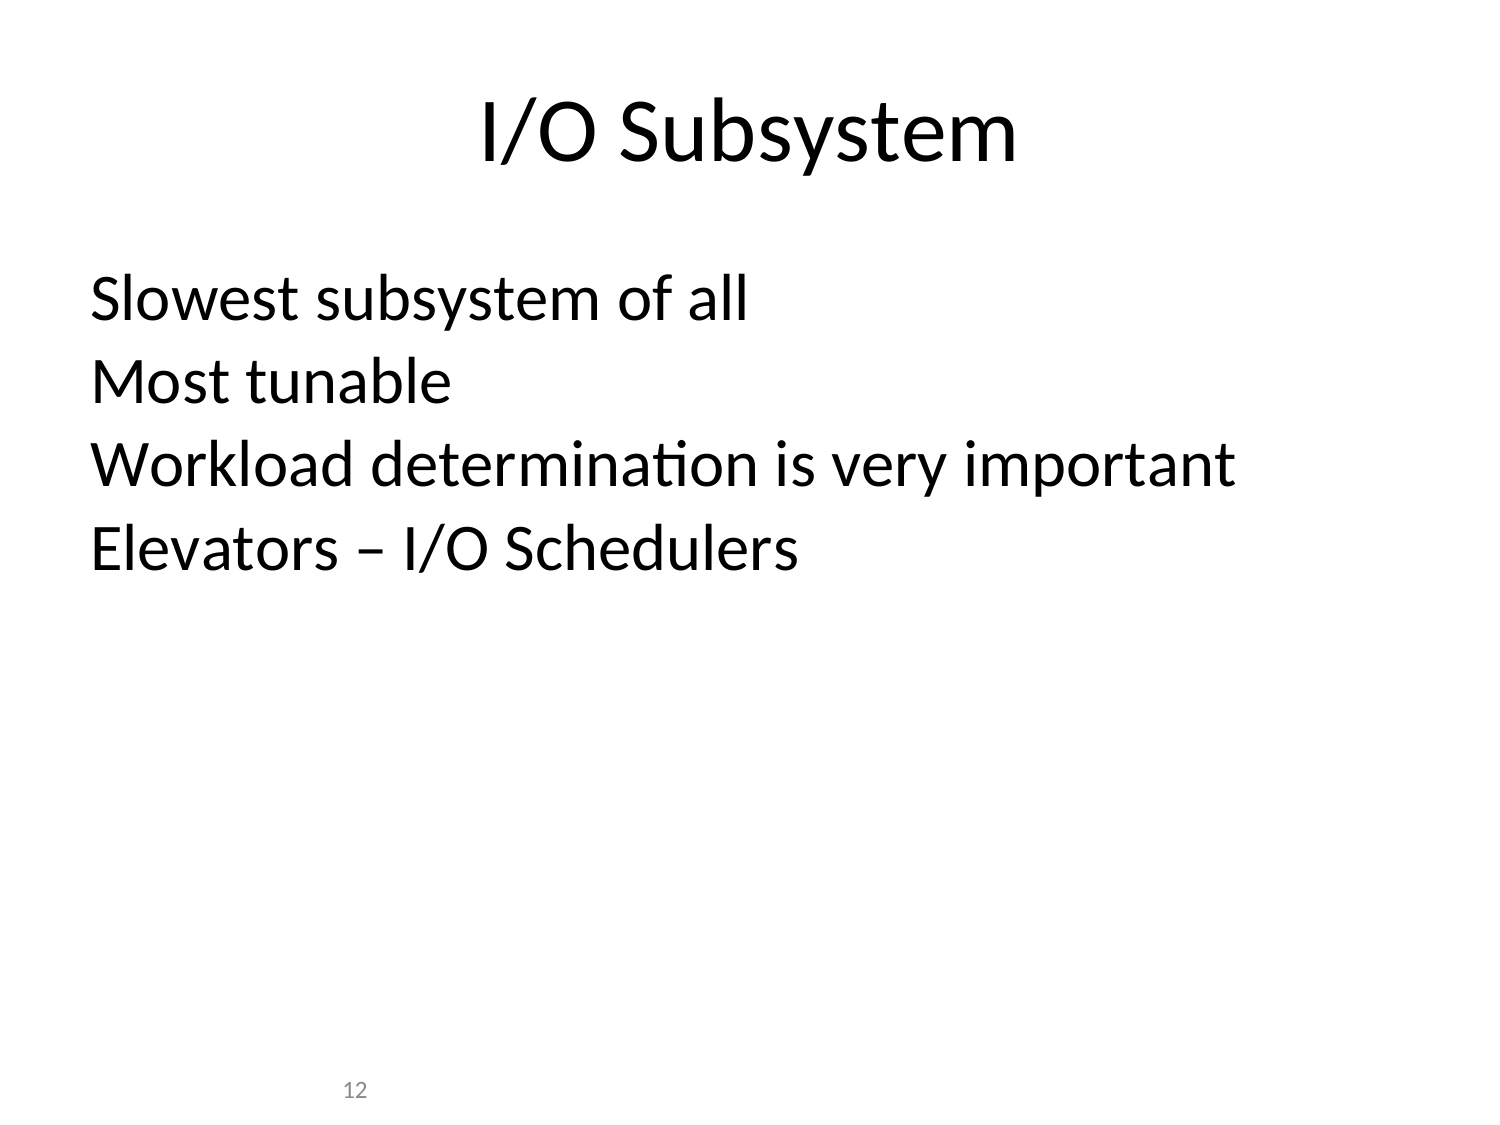

I/O Subsystem
Slowest subsystem of all
Most tunable
Workload determination is very important
Elevators – I/O Schedulers